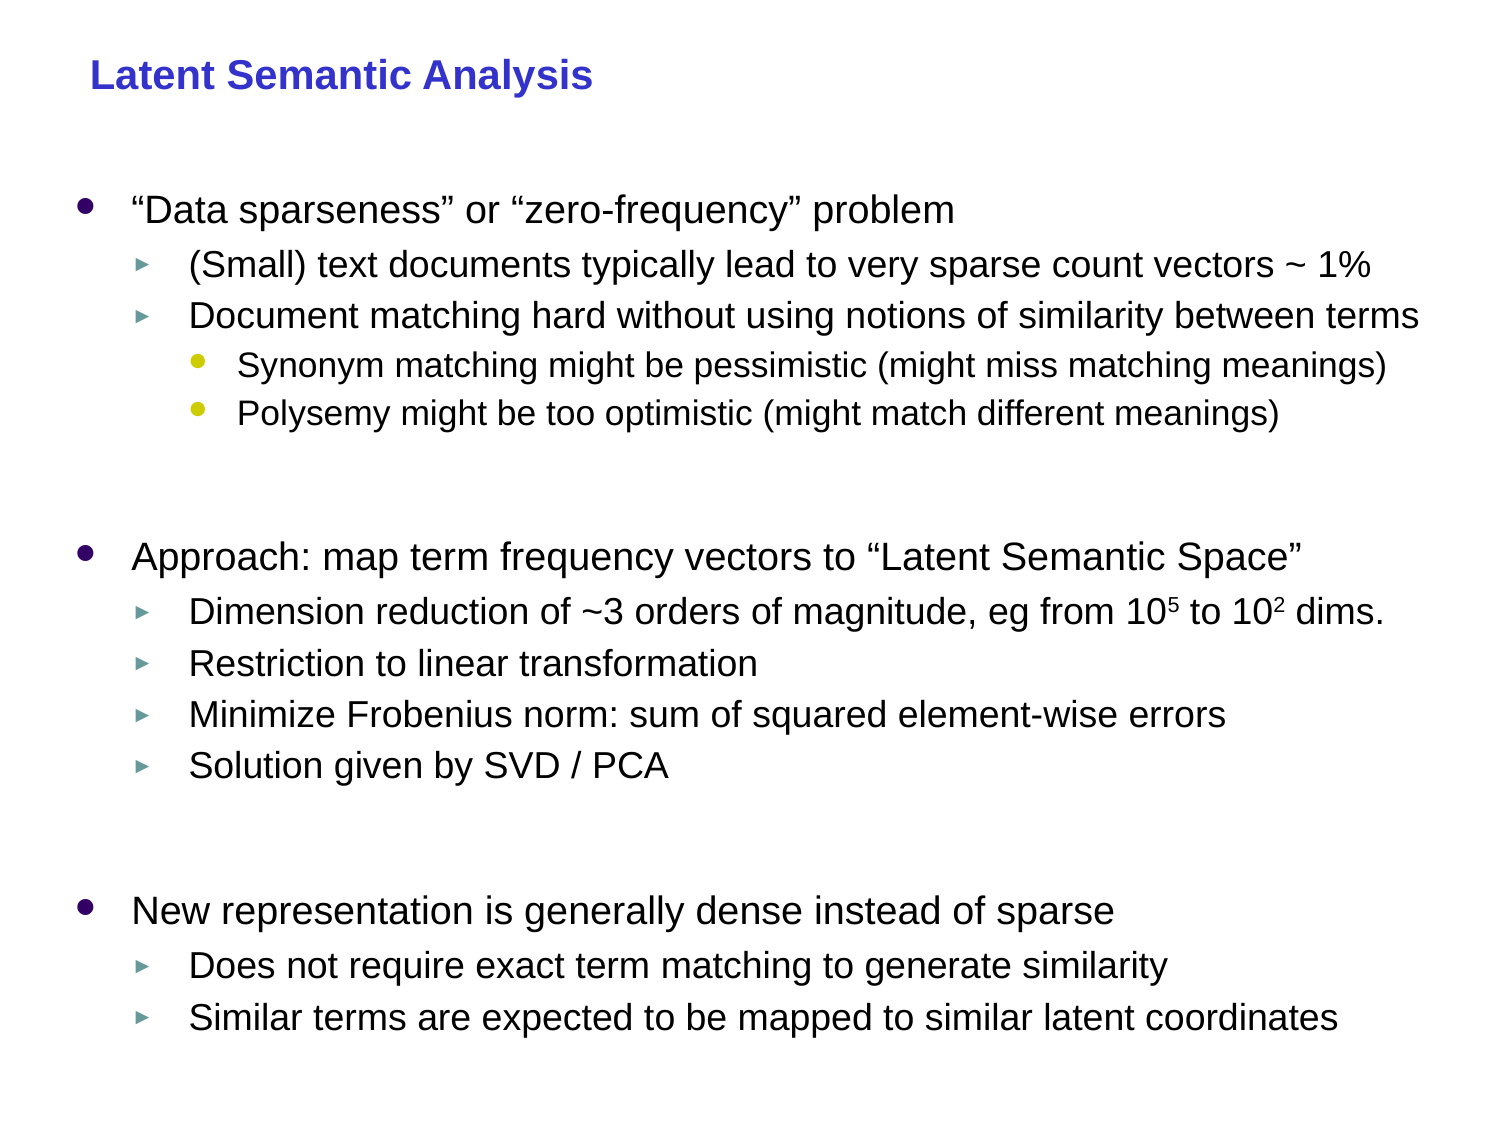

# Latent Semantic Analysis
“Data sparseness” or “zero-frequency” problem
(Small) text documents typically lead to very sparse count vectors ~ 1%
Document matching hard without using notions of similarity between terms
Synonym matching might be pessimistic (might miss matching meanings)
Polysemy might be too optimistic (might match different meanings)
Approach: map term frequency vectors to “Latent Semantic Space”
Dimension reduction of ~3 orders of magnitude, eg from 105 to 102 dims.
Restriction to linear transformation
Minimize Frobenius norm: sum of squared element-wise errors
Solution given by SVD / PCA
New representation is generally dense instead of sparse
Does not require exact term matching to generate similarity
Similar terms are expected to be mapped to similar latent coordinates